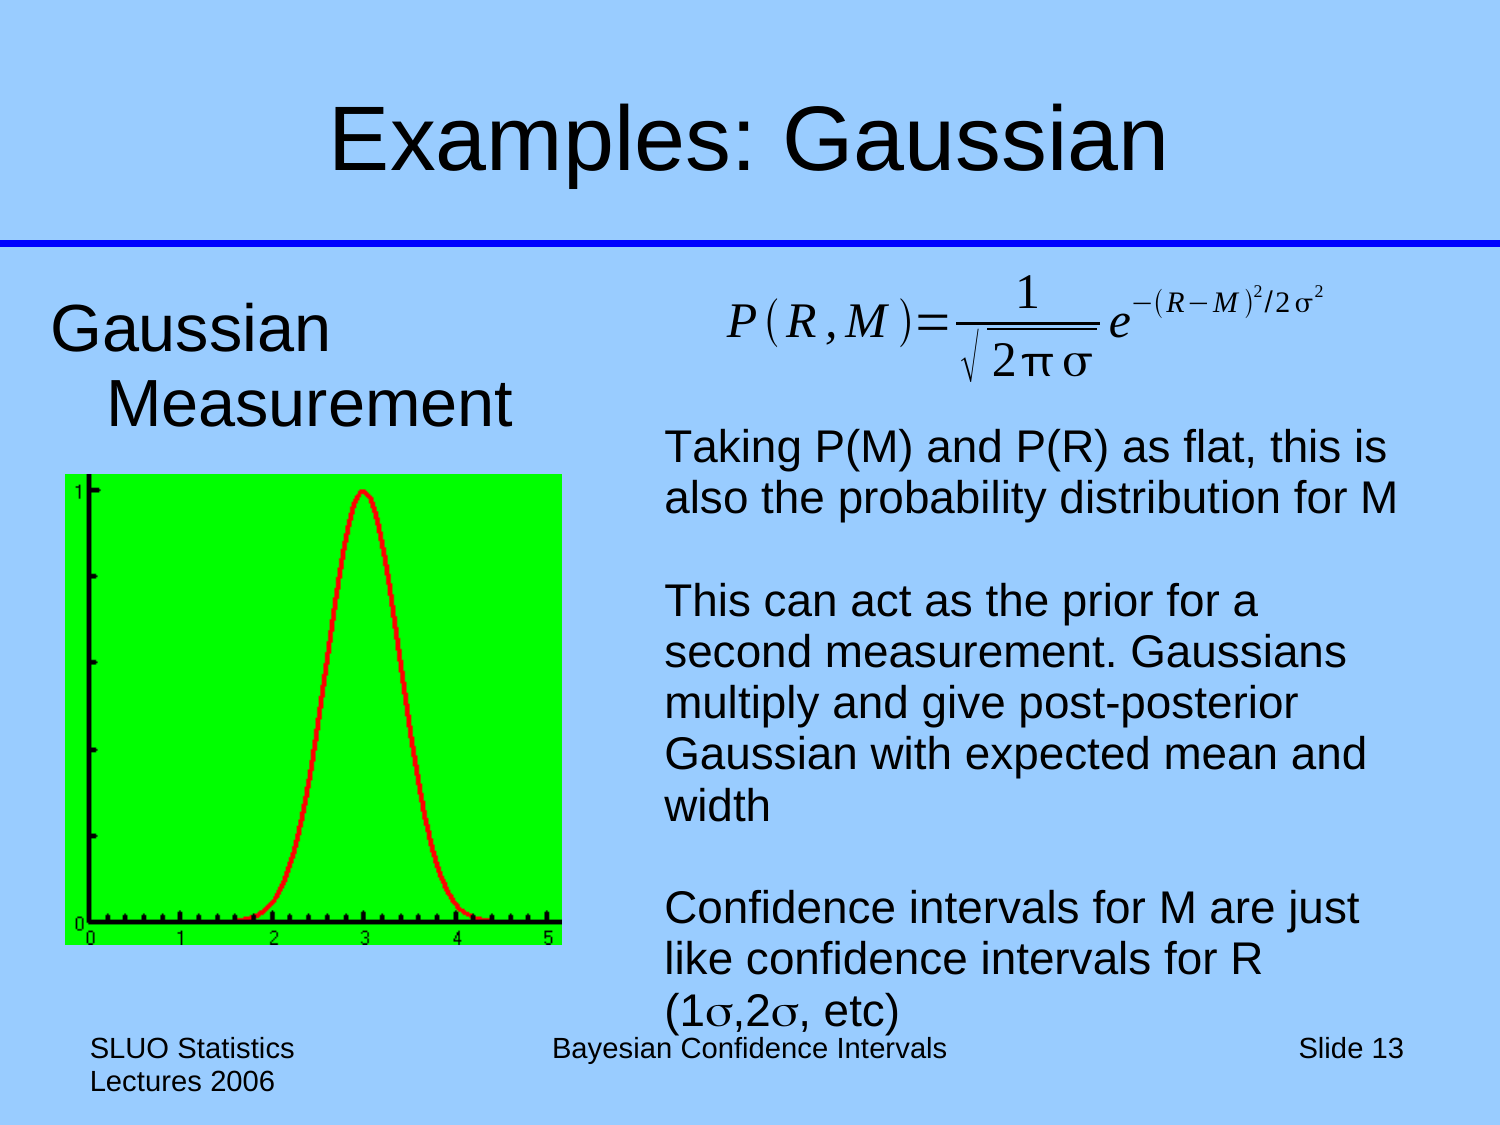

# Examples: Gaussian
Gaussian Measurement
Taking P(M) and P(R) as flat, this is also the probability distribution for M
This can act as the prior for a second measurement. Gaussians multiply and give post-posterior Gaussian with expected mean and width
Confidence intervals for M are just like confidence intervals for R (1,2, etc)
13